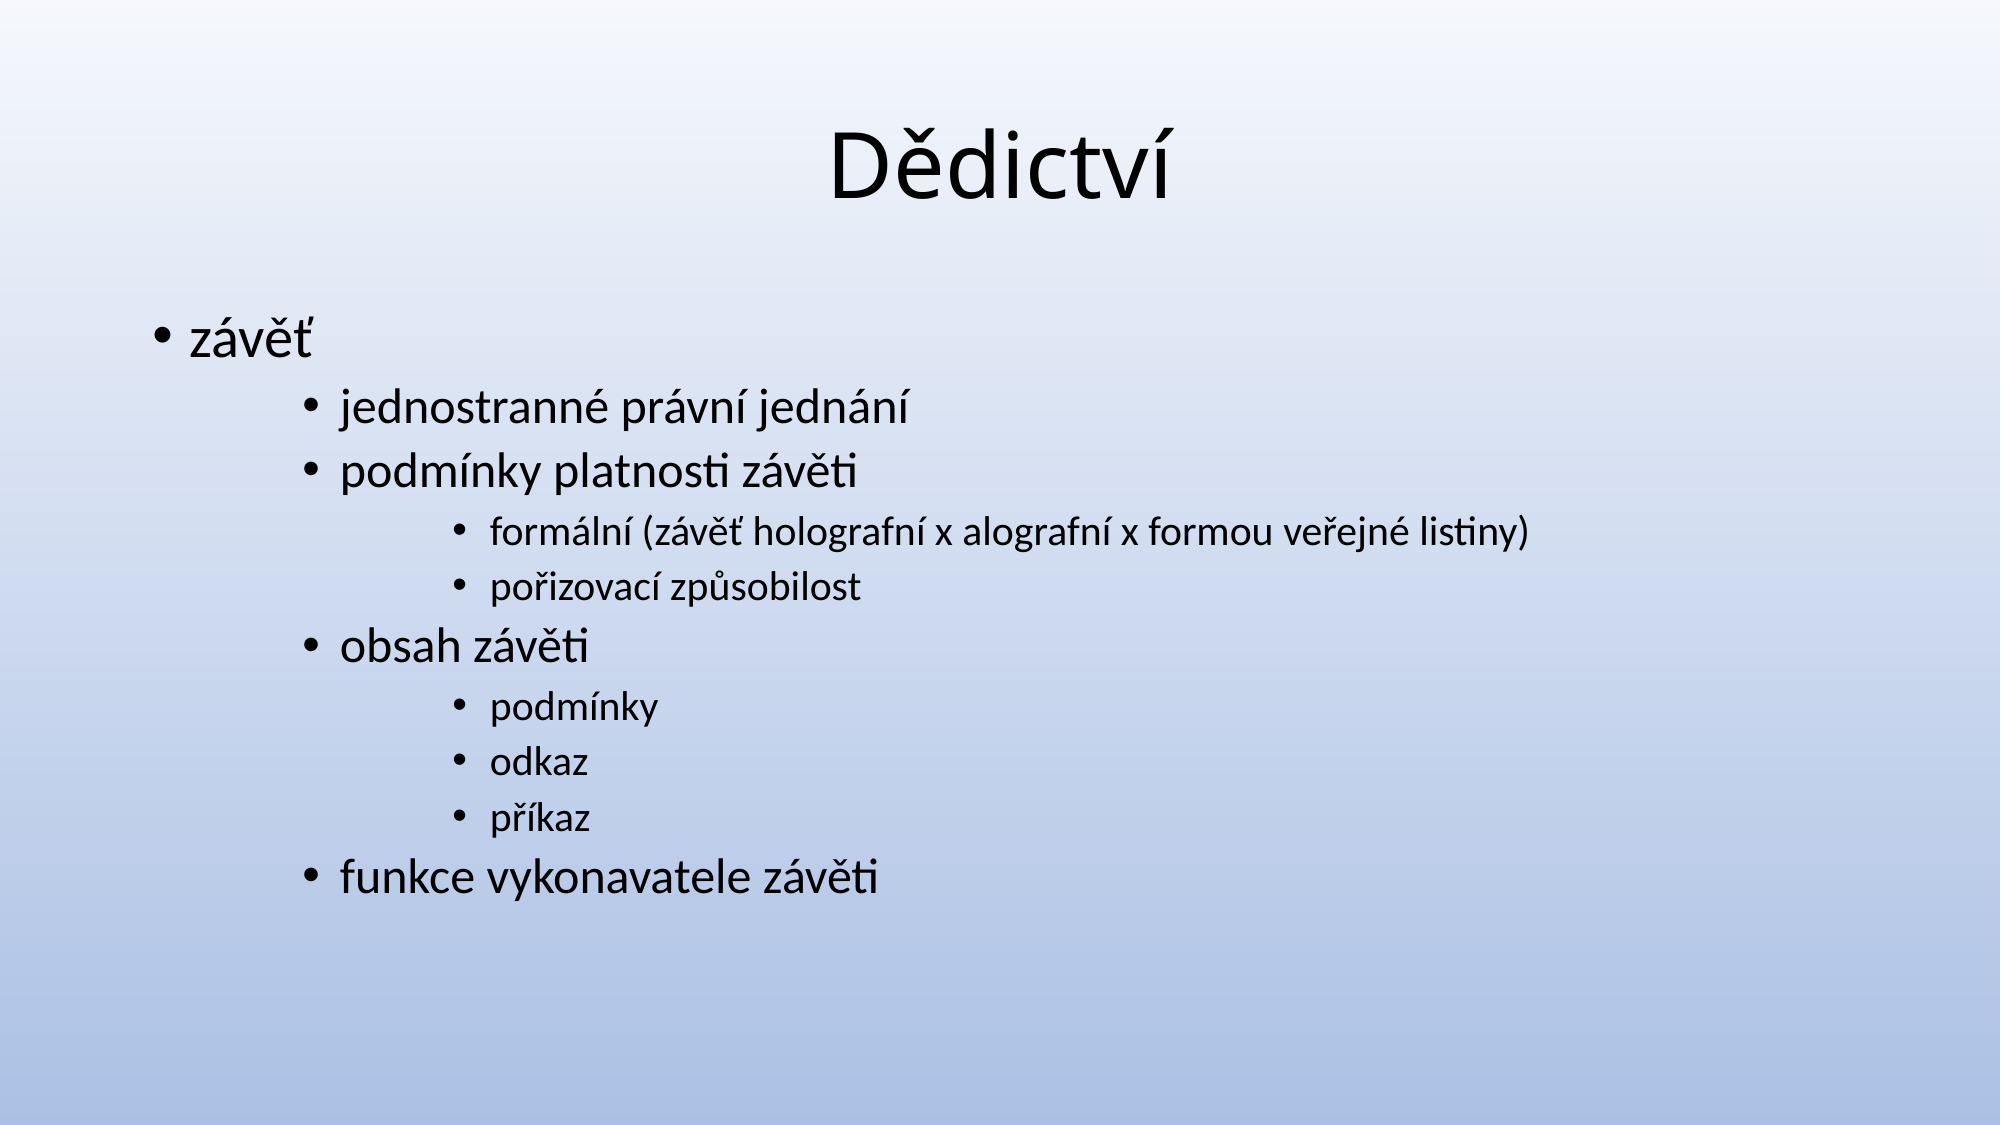

# Dědictví
závěť
jednostranné právní jednání
podmínky platnosti závěti
formální (závěť holografní x alografní x formou veřejné listiny)
pořizovací způsobilost
obsah závěti
podmínky
odkaz
příkaz
funkce vykonavatele závěti